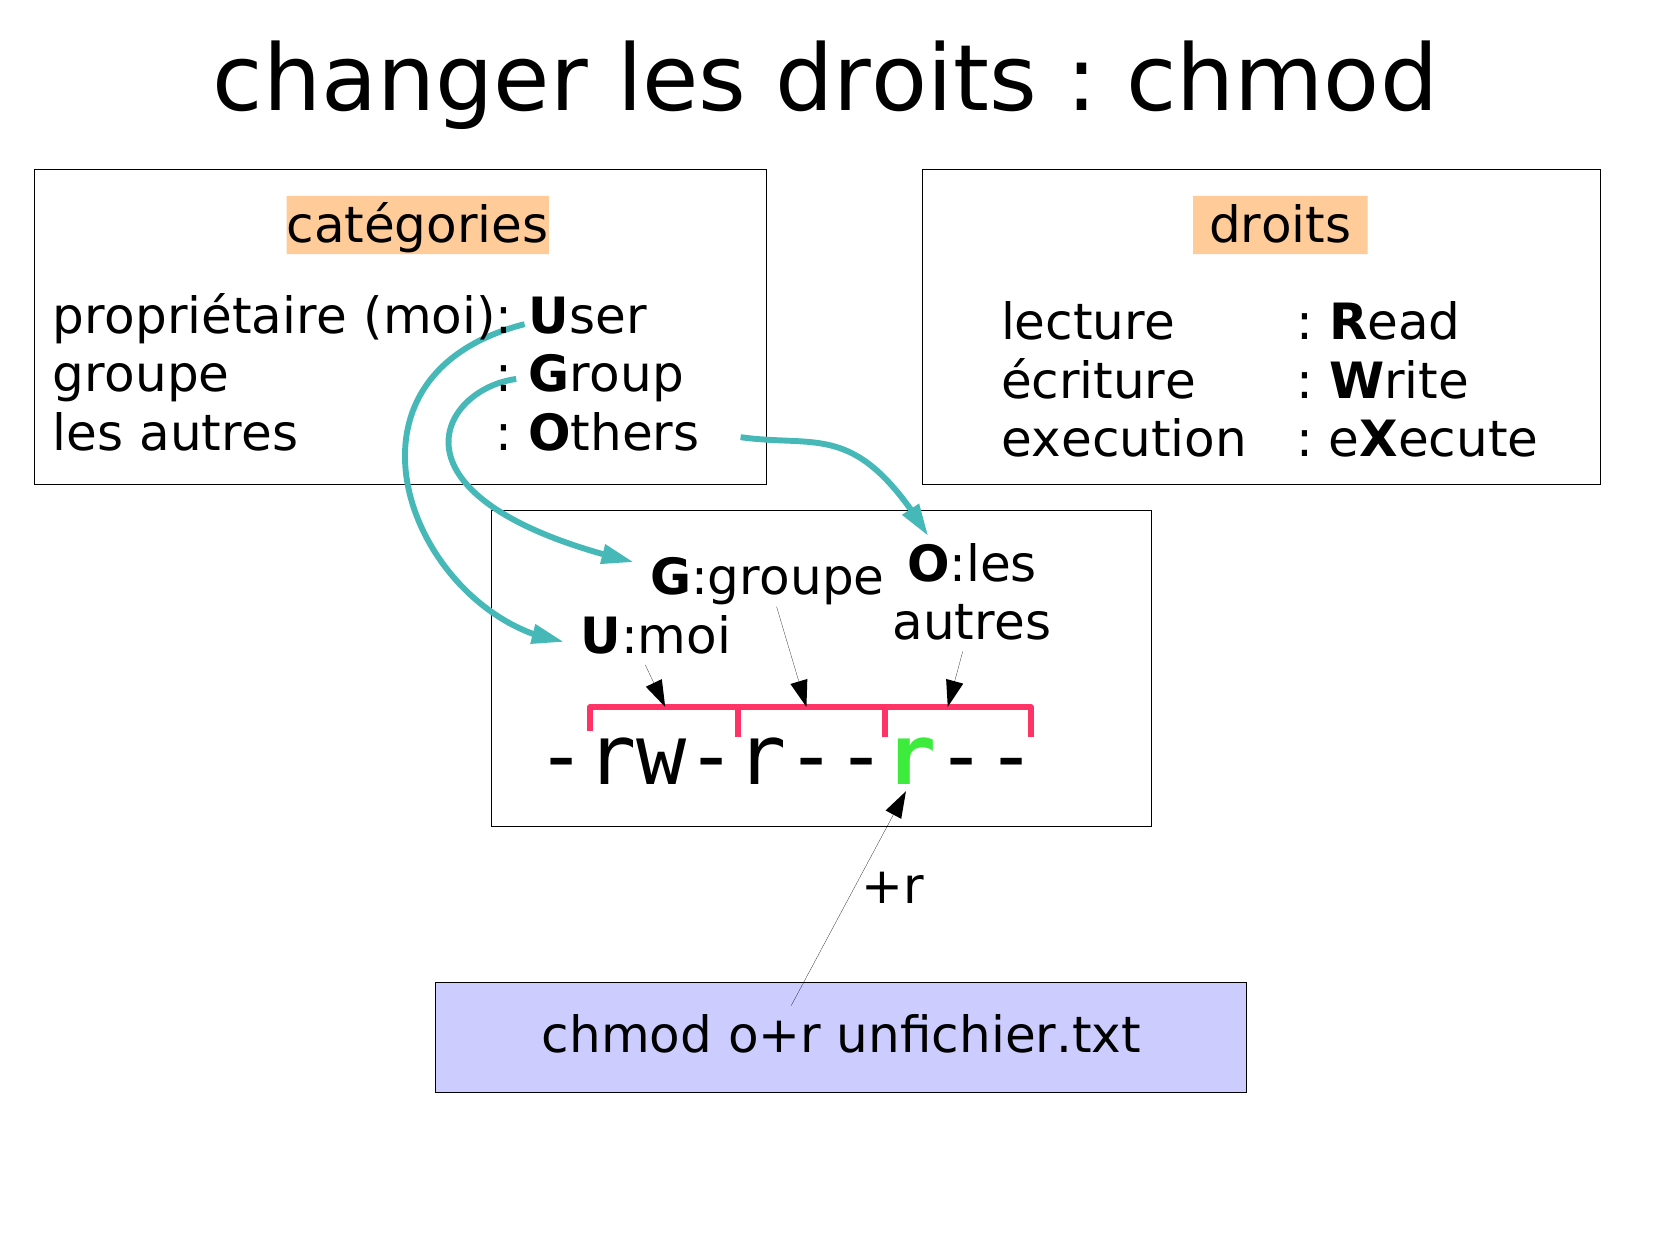

# changer les droits : chmod
catégories
 droits
propriétaire (moi): User
groupe				: Group
les autres			: Others
lecture		: Read
écriture		: Write
execution	: eXecute
O:les
autres
G:groupe
U:moi
-rw-r--r--
+r
chmod o+r unfichier.txt